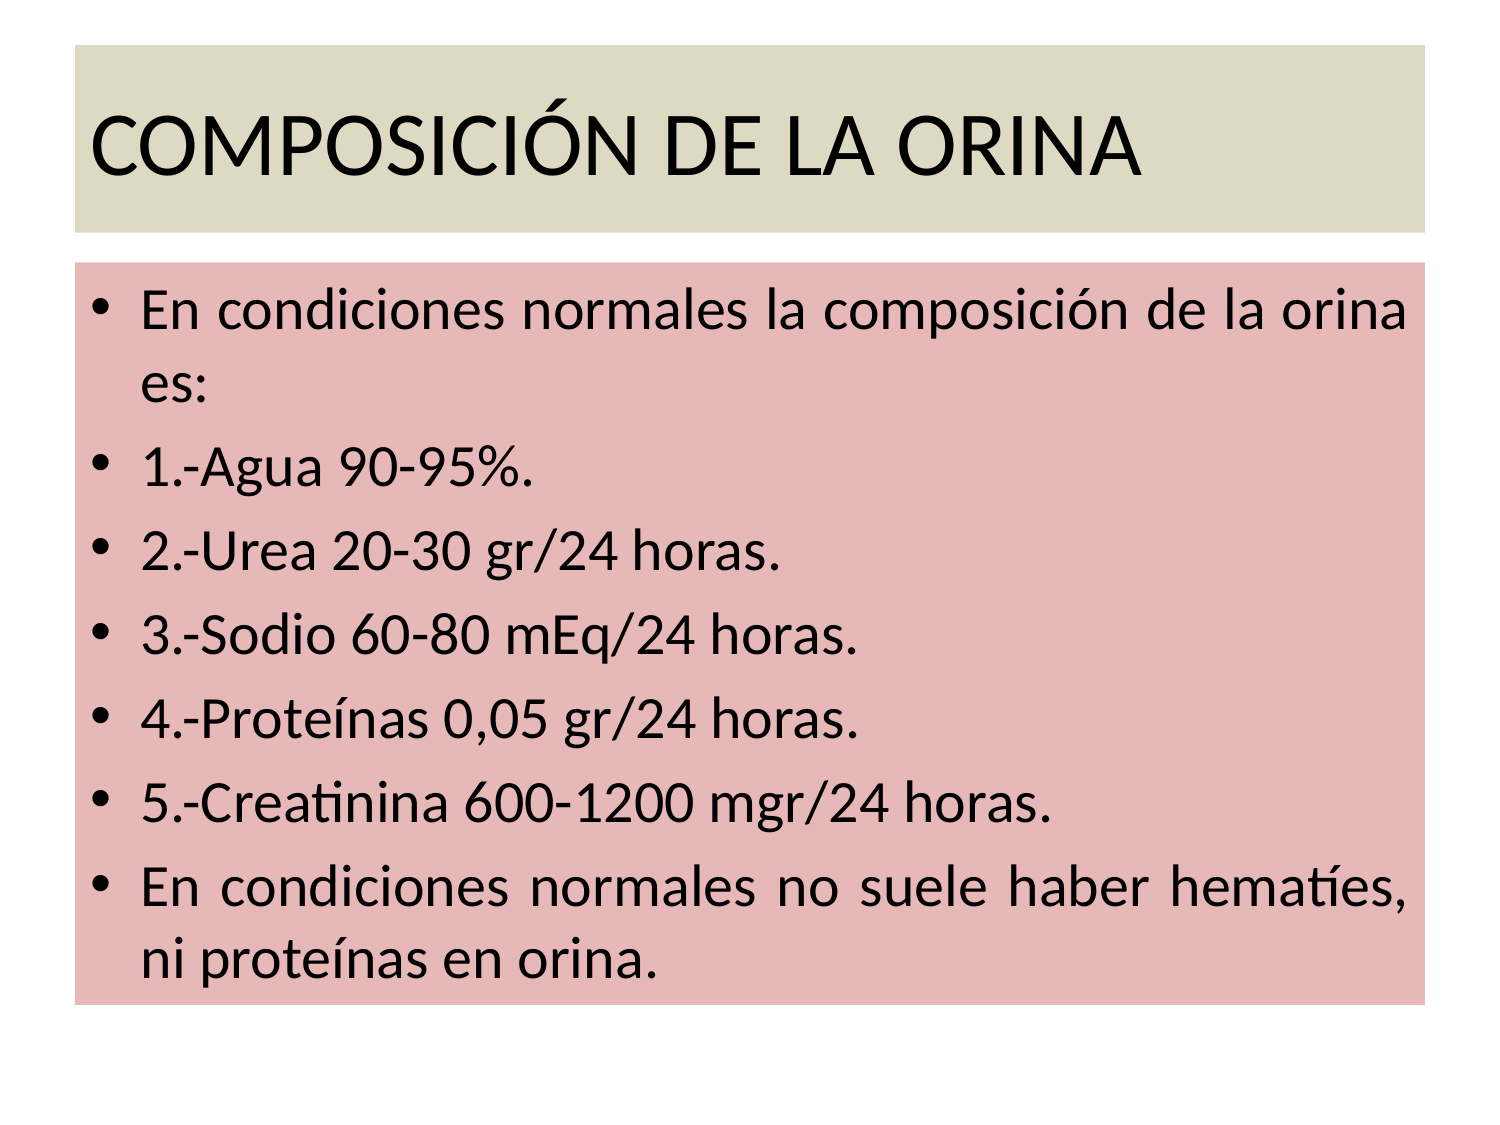

# COMPOSICIÓN DE LA ORINA
En condiciones normales la composición de la orina es:
1.-Agua 90-95%.
2.-Urea 20-30 gr/24 horas.
3.-Sodio 60-80 mEq/24 horas.
4.-Proteínas 0,05 gr/24 horas.
5.-Creatinina 600-1200 mgr/24 horas.
En condiciones normales no suele haber hematíes, ni proteínas en orina.